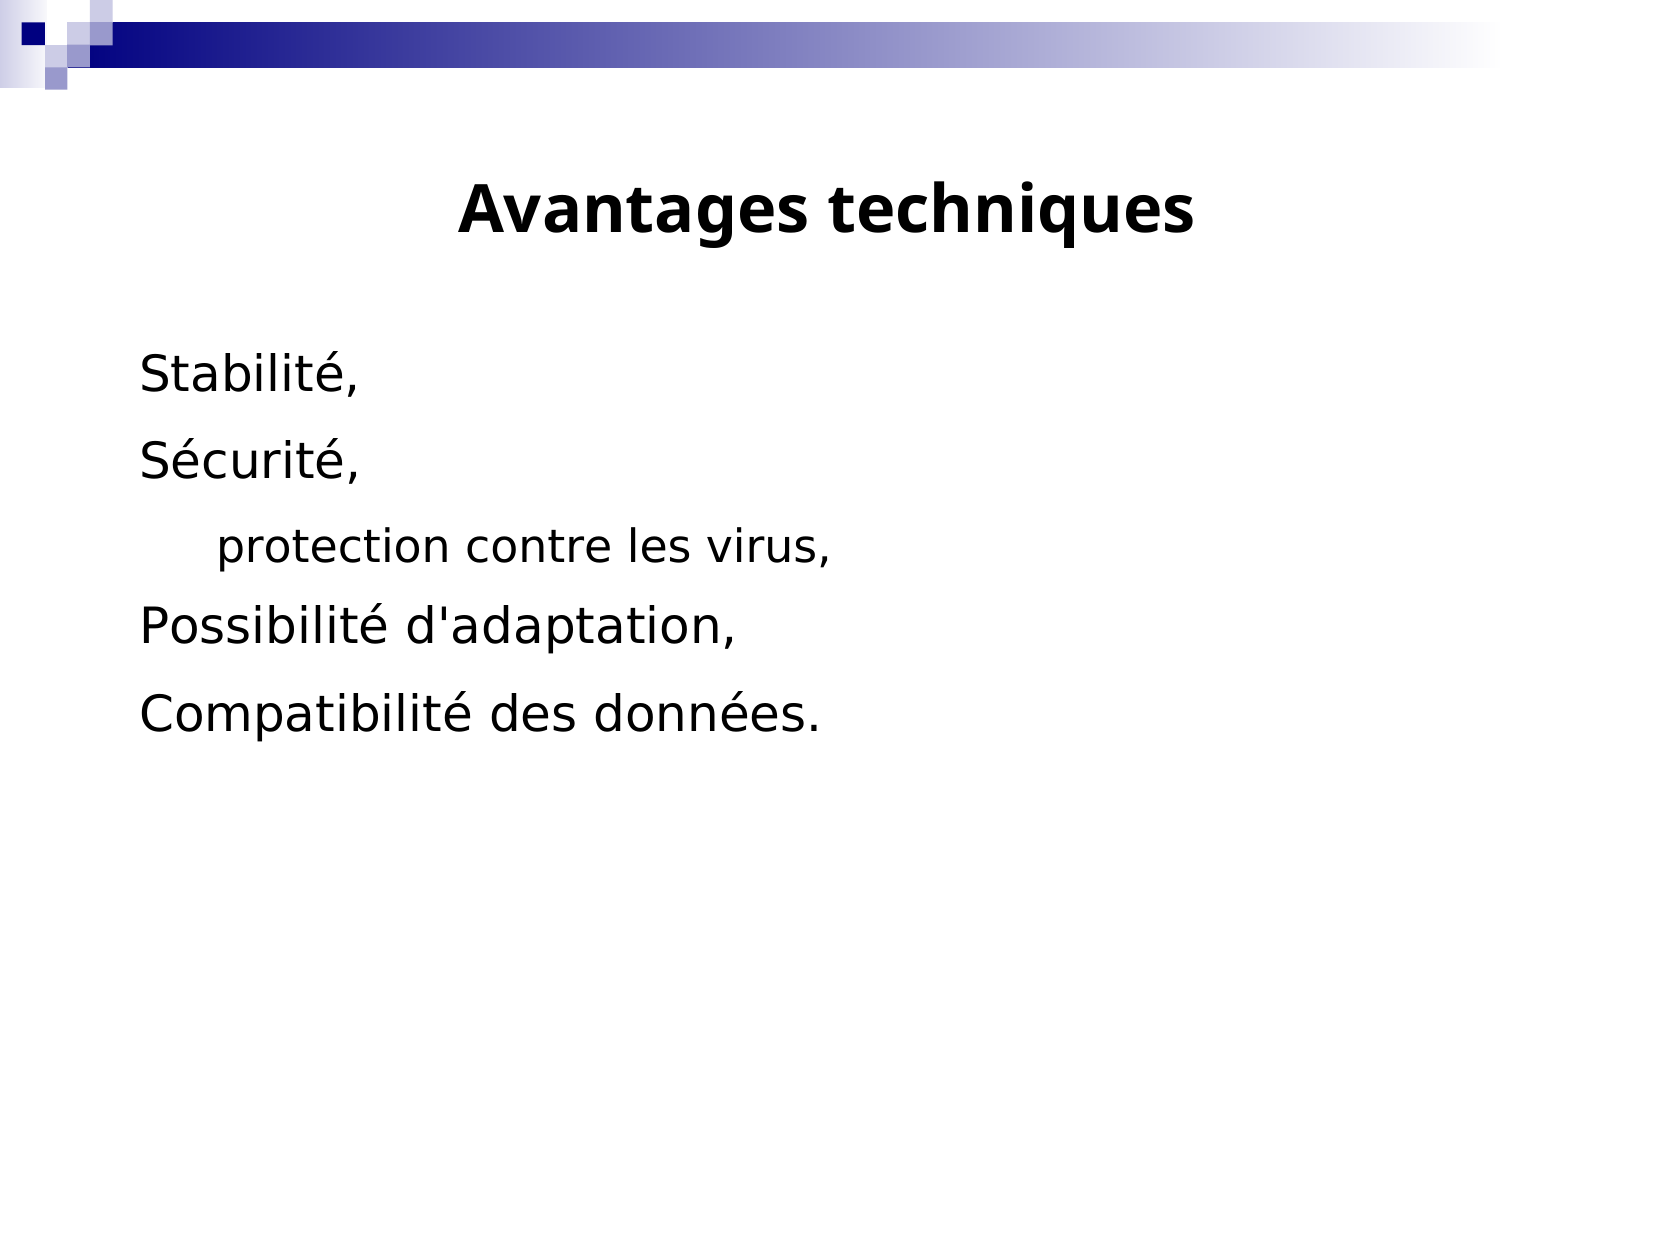

# Avantages techniques
Stabilité,
Sécurité,
protection contre les virus,
Possibilité d'adaptation,
Compatibilité des données.